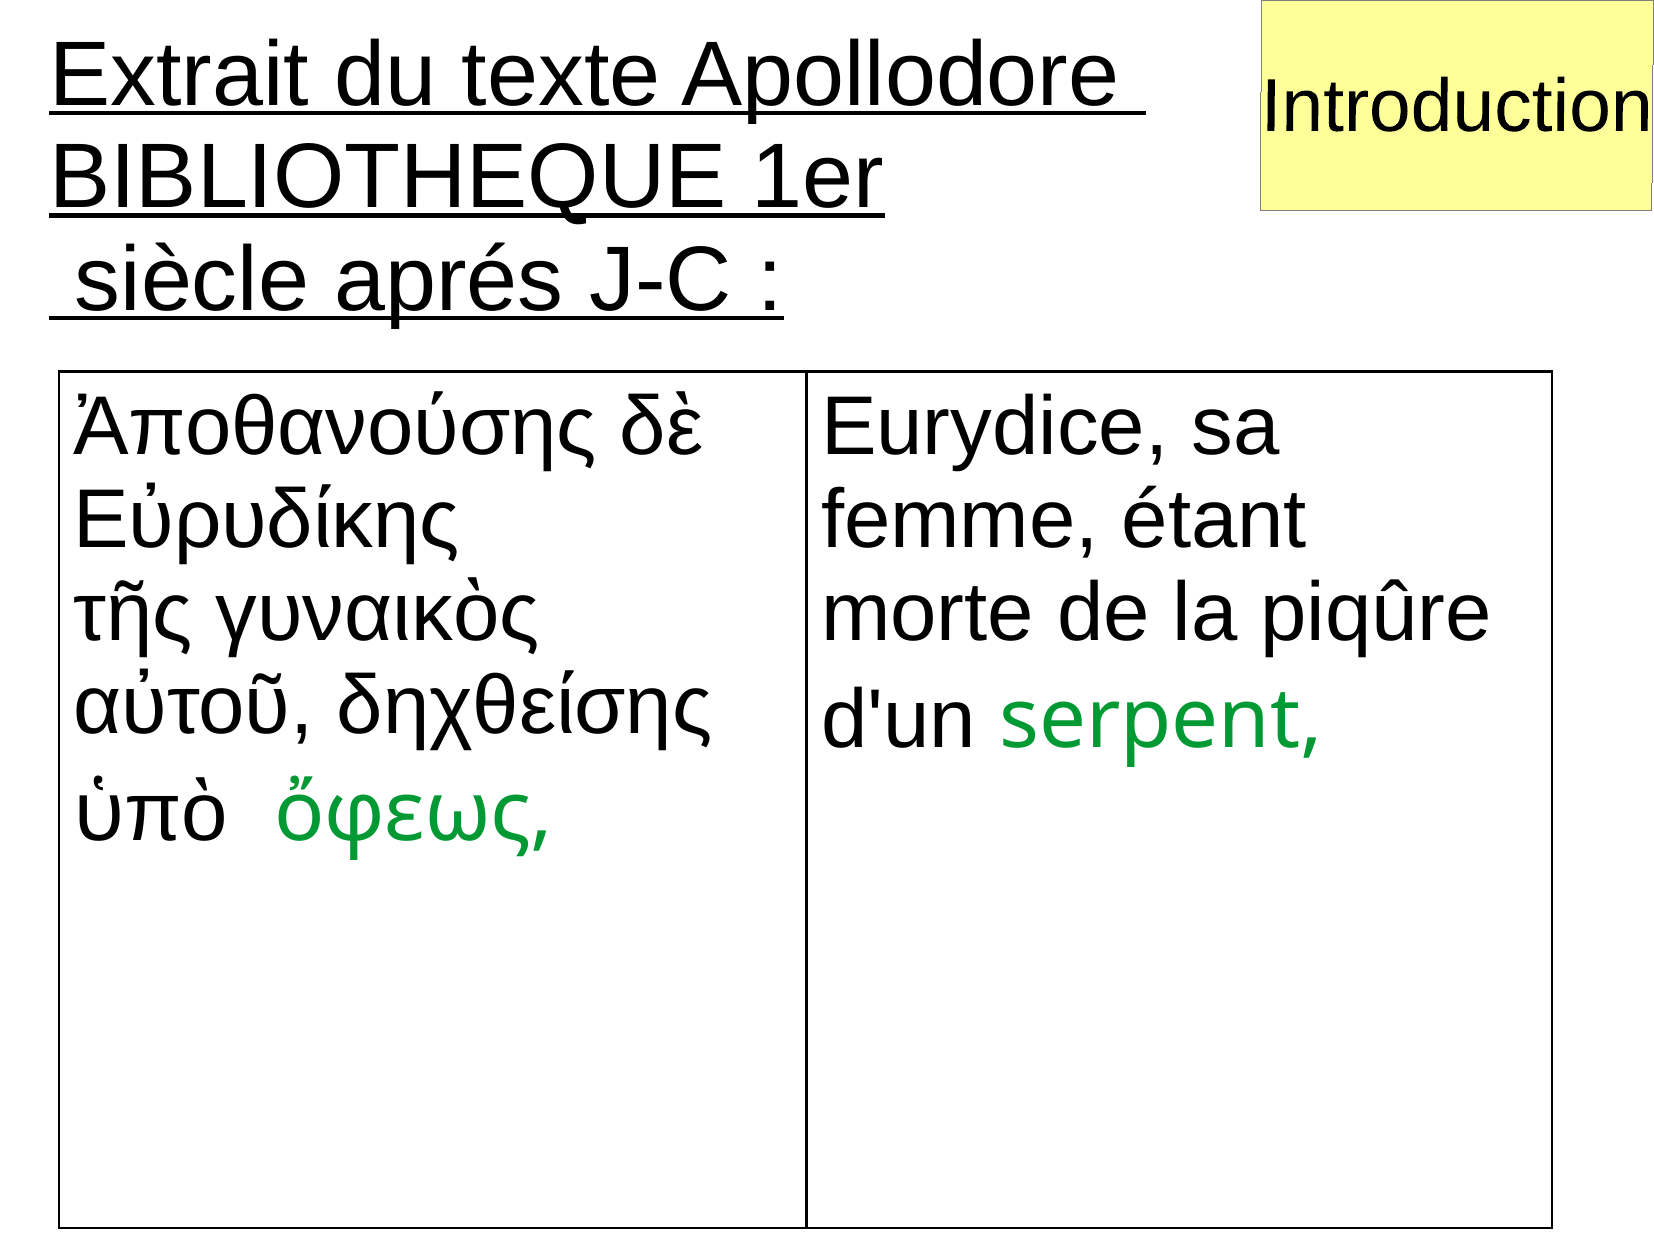

Introduction
Extrait du texte Apollodore
BIBLIOTHEQUE 1er
 siècle aprés J-C :
| Ἀποθανούσης δὲ Εὐρυδίκης τῆς γυναικὸς αὐτοῦ, δηχθείσης ὑπὸ ὄφεως, | Eurydice, sa femme, étant morte de la piqûre d'un serpent, |
| --- | --- |